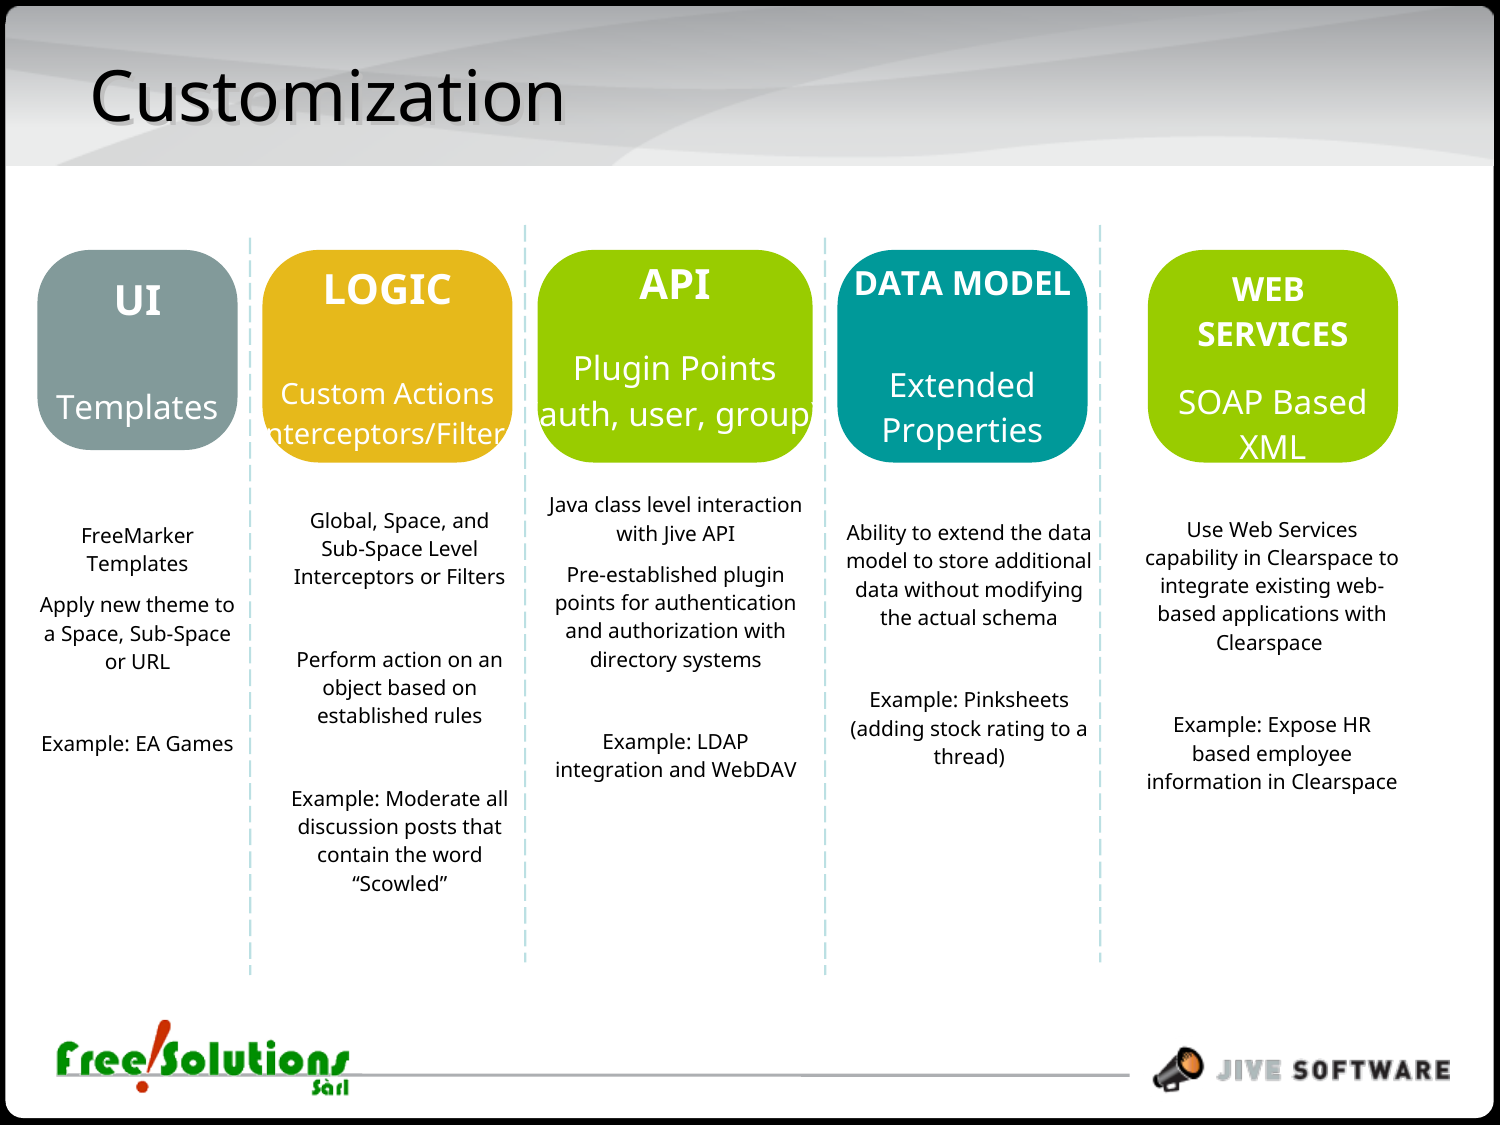

# Customization
UI
Templates
LOGIC
Custom Actions
Interceptors/Filters
API
Plugin Points
(auth, user, group)‏
DATA MODEL
Extended
Properties
WEB
SERVICES
SOAP Based
XML
Java class level interaction with Jive API
Pre-established plugin points for authentication and authorization with directory systems
Example: LDAP integration and WebDAV
Global, Space, and Sub-Space Level Interceptors or Filters
Perform action on an object based on established rules
Example: Moderate all discussion posts that contain the word “Scowled”
Use Web Services capability in Clearspace to integrate existing web-based applications with Clearspace
Example: Expose HR based employee information in Clearspace
Ability to extend the data model to store additional data without modifying the actual schema
Example: Pinksheets (adding stock rating to a thread)‏
FreeMarker Templates
Apply new theme to a Space, Sub-Space or URL
Example: EA Games